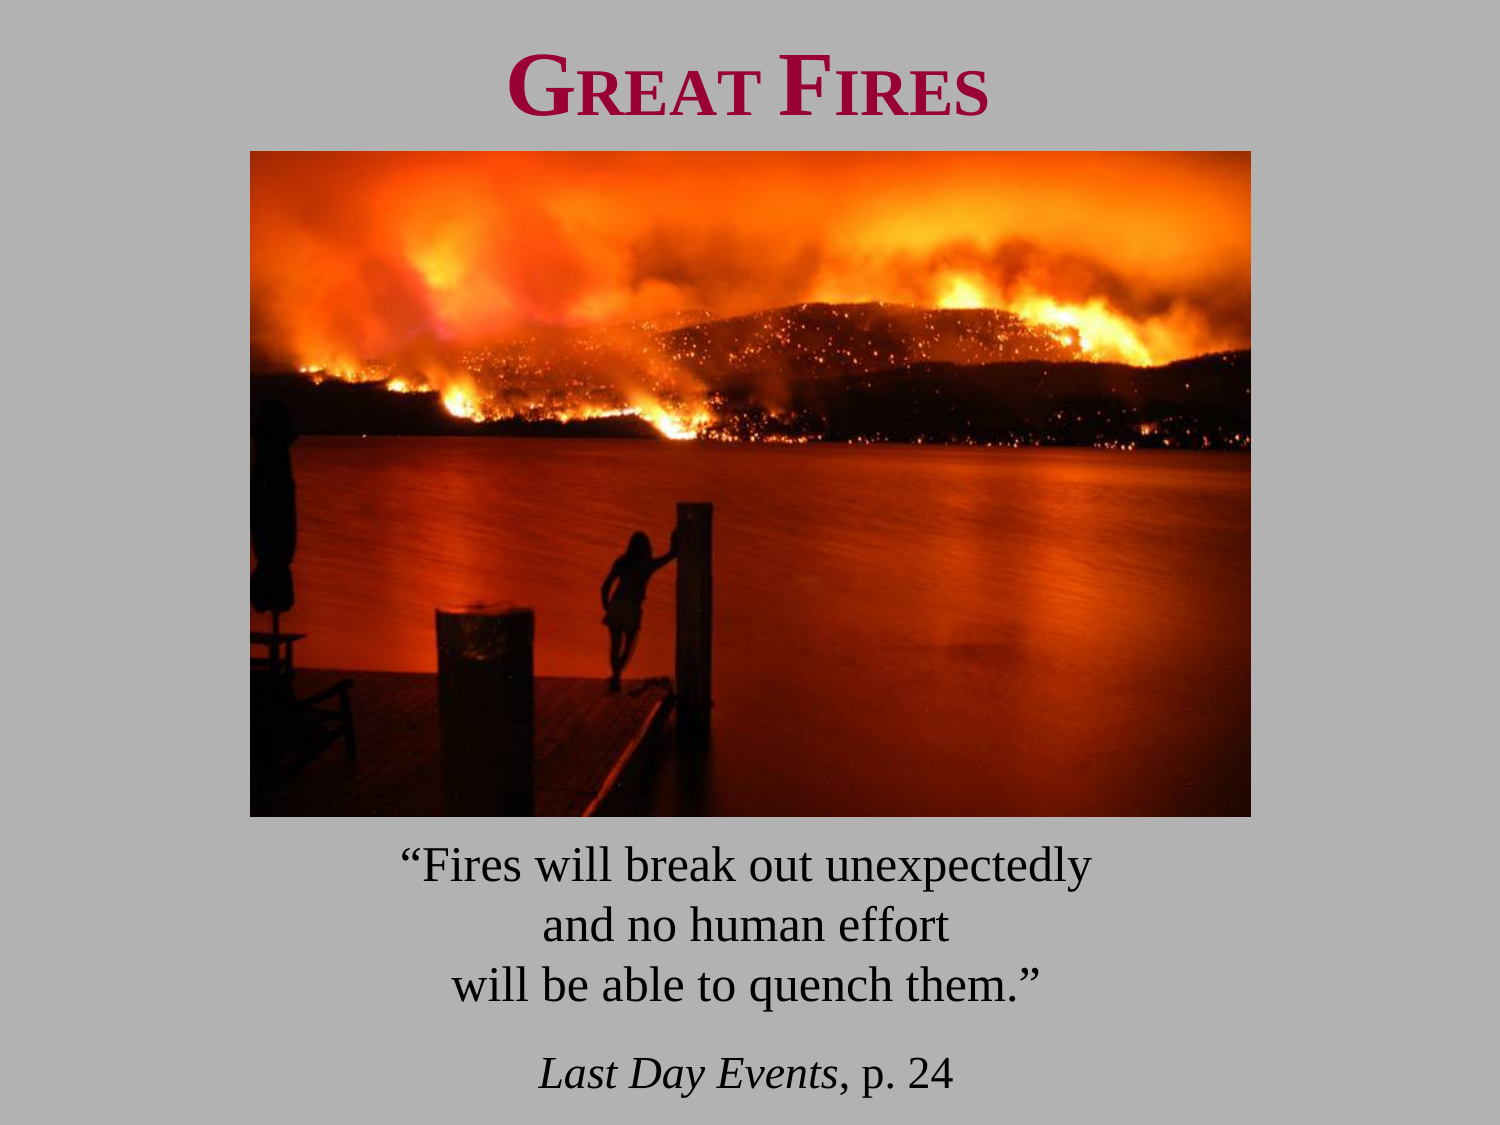

GREAT FIRES
“Fires will break out unexpectedly
and no human effort
will be able to quench them.”
Last Day Events, p. 24